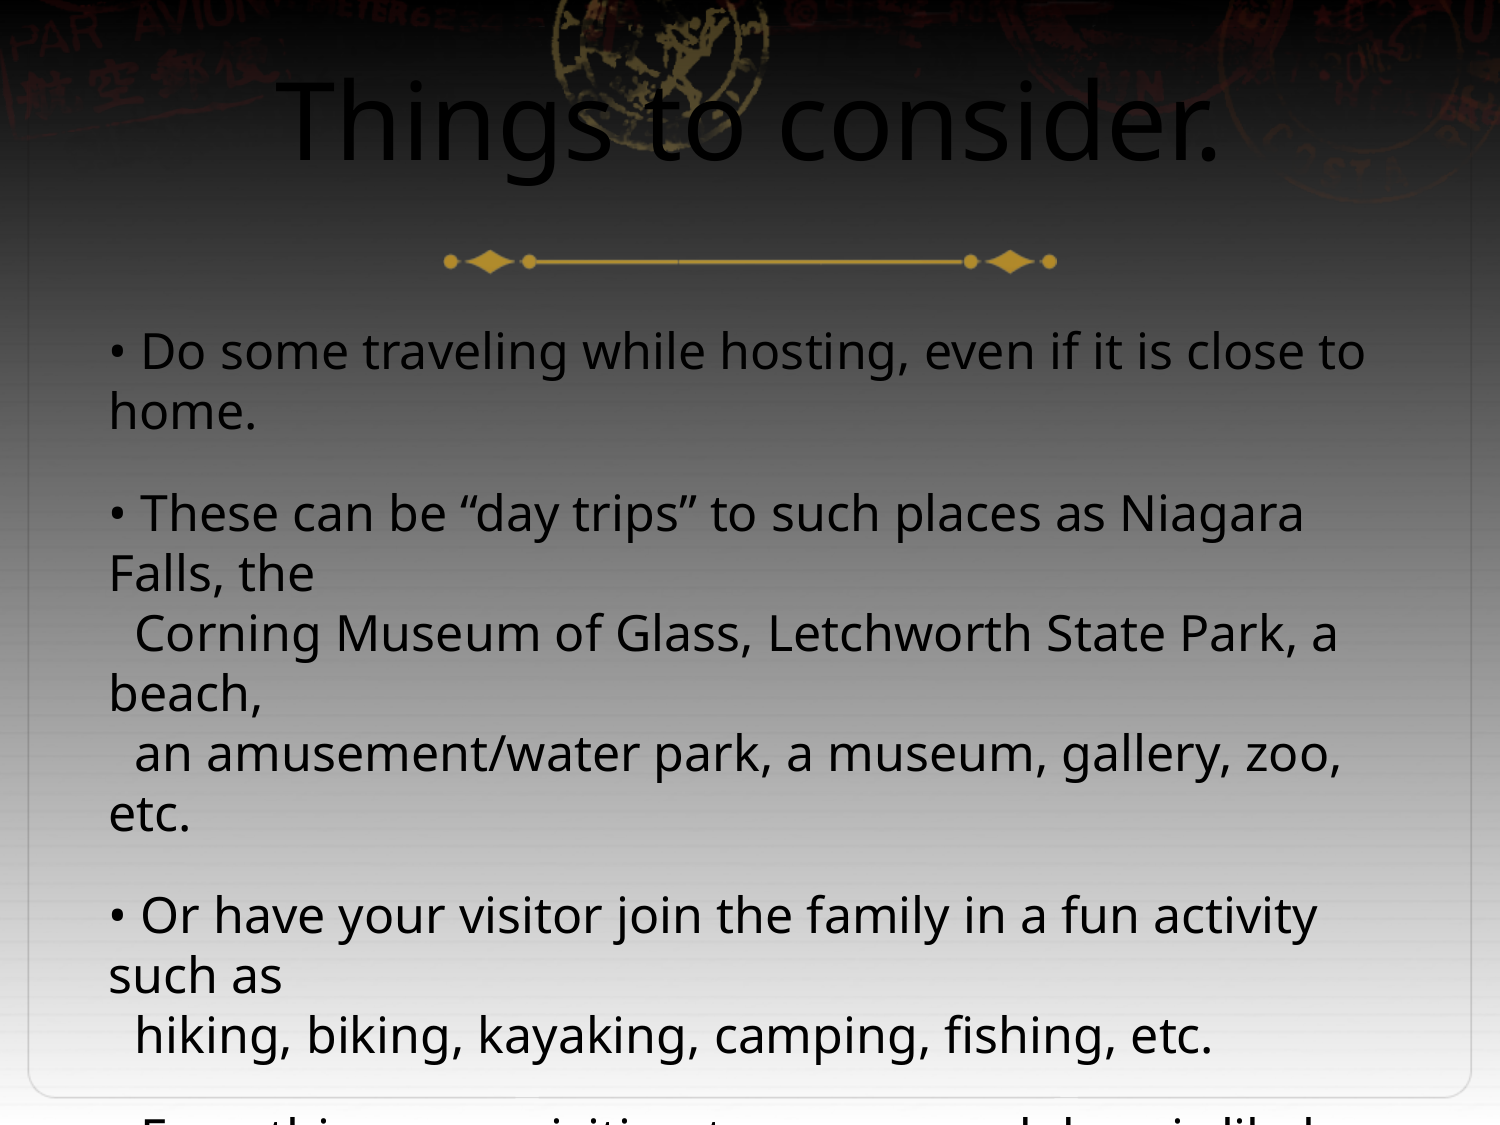

# Things to consider.
• Do some traveling while hosting, even if it is close to home.
• These can be “day trips” to such places as Niagara Falls, the
 Corning Museum of Glass, Letchworth State Park, a beach,
 an amusement/water park, a museum, gallery, zoo, etc.
• Or have your visitor join the family in a fun activity such as
 hiking, biking, kayaking, camping, fishing, etc.
• Everything your visiting teen sees and does is likely to be
 a new experience and will be greatly appreciated.